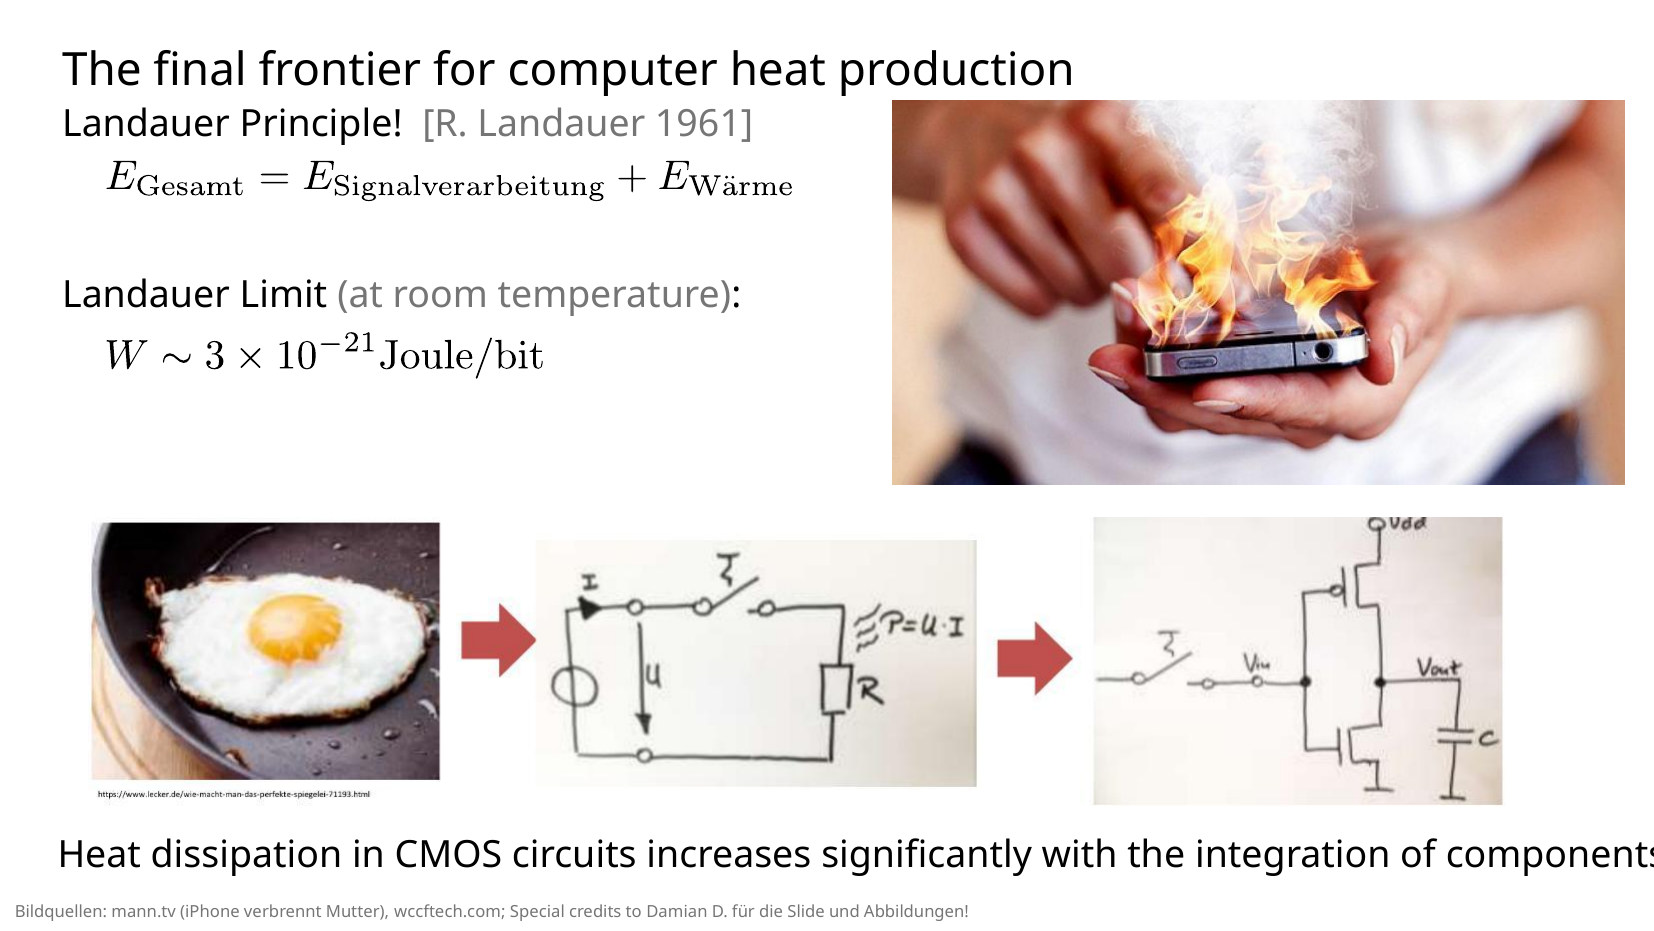

The final frontier for computer heat production
Landauer Principle! [R. Landauer 1961]
„Energy barrier“
Landauer Limit (at room temperature):
Heat dissipation in CMOS circuits increases significantly with the integration of components.
Bildquellen: mann.tv (iPhone verbrennt Mutter), wccftech.com; Special credits to Damian D. für die Slide und Abbildungen!